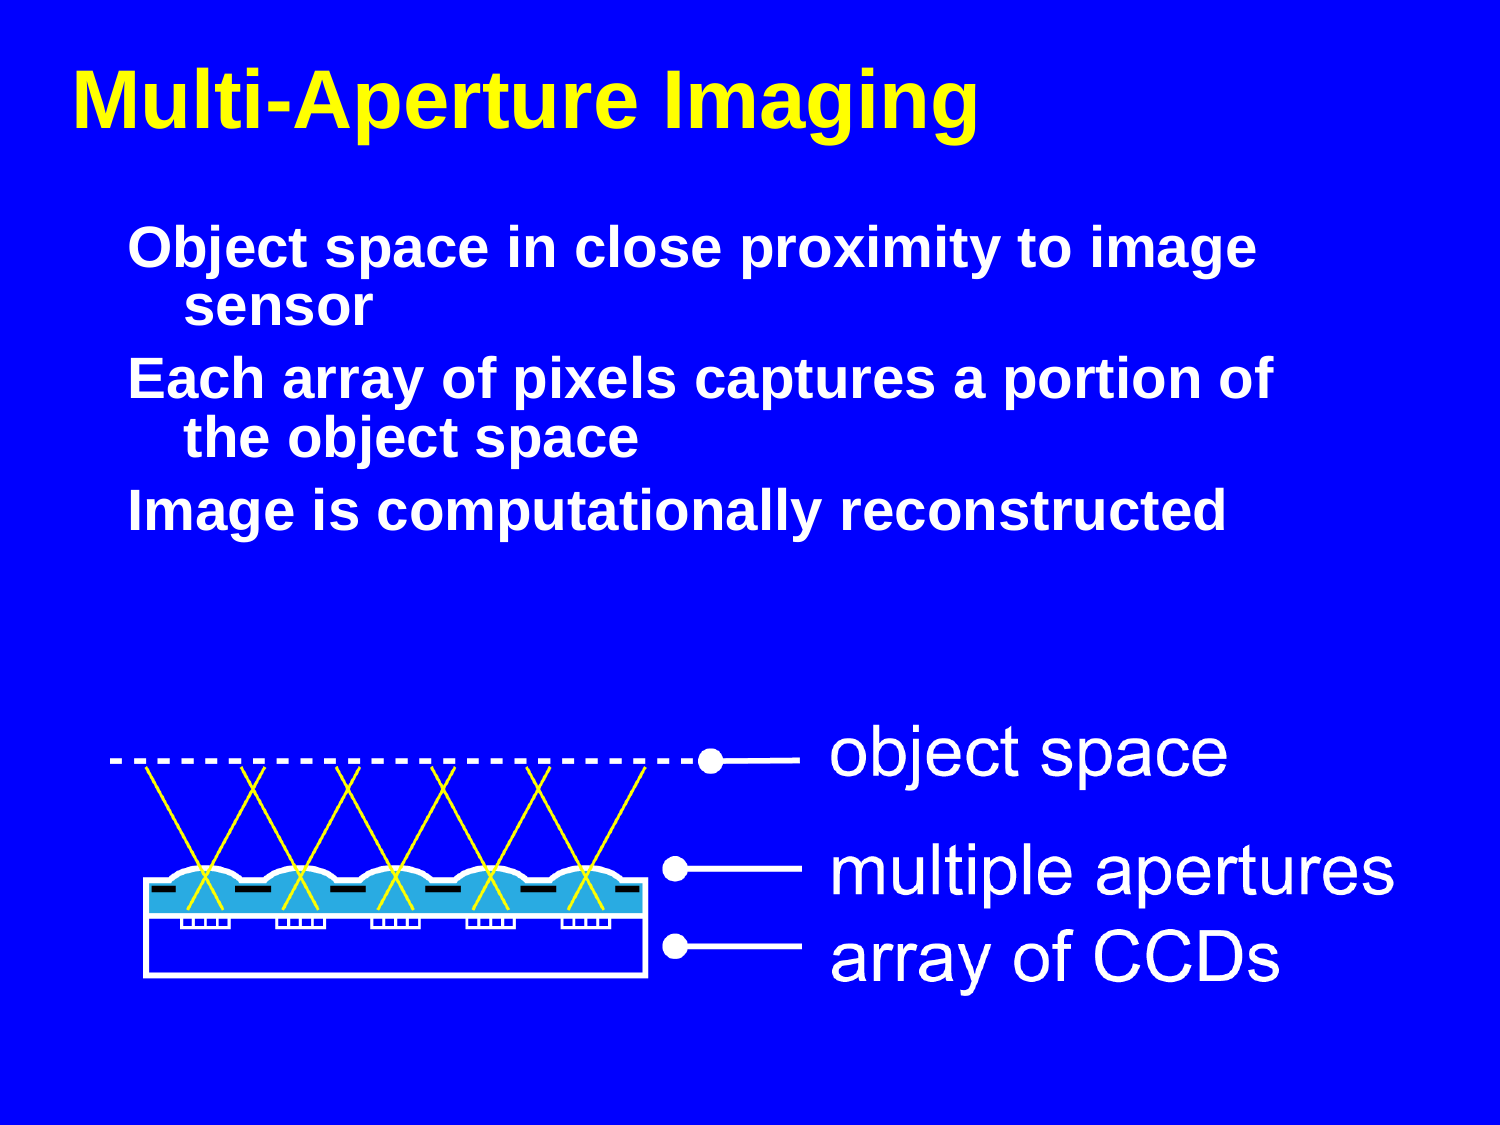

Multi-Aperture Imaging
# Object space in close proximity to image sensor
Each array of pixels captures a portion of the object space
Image is computationally reconstructed